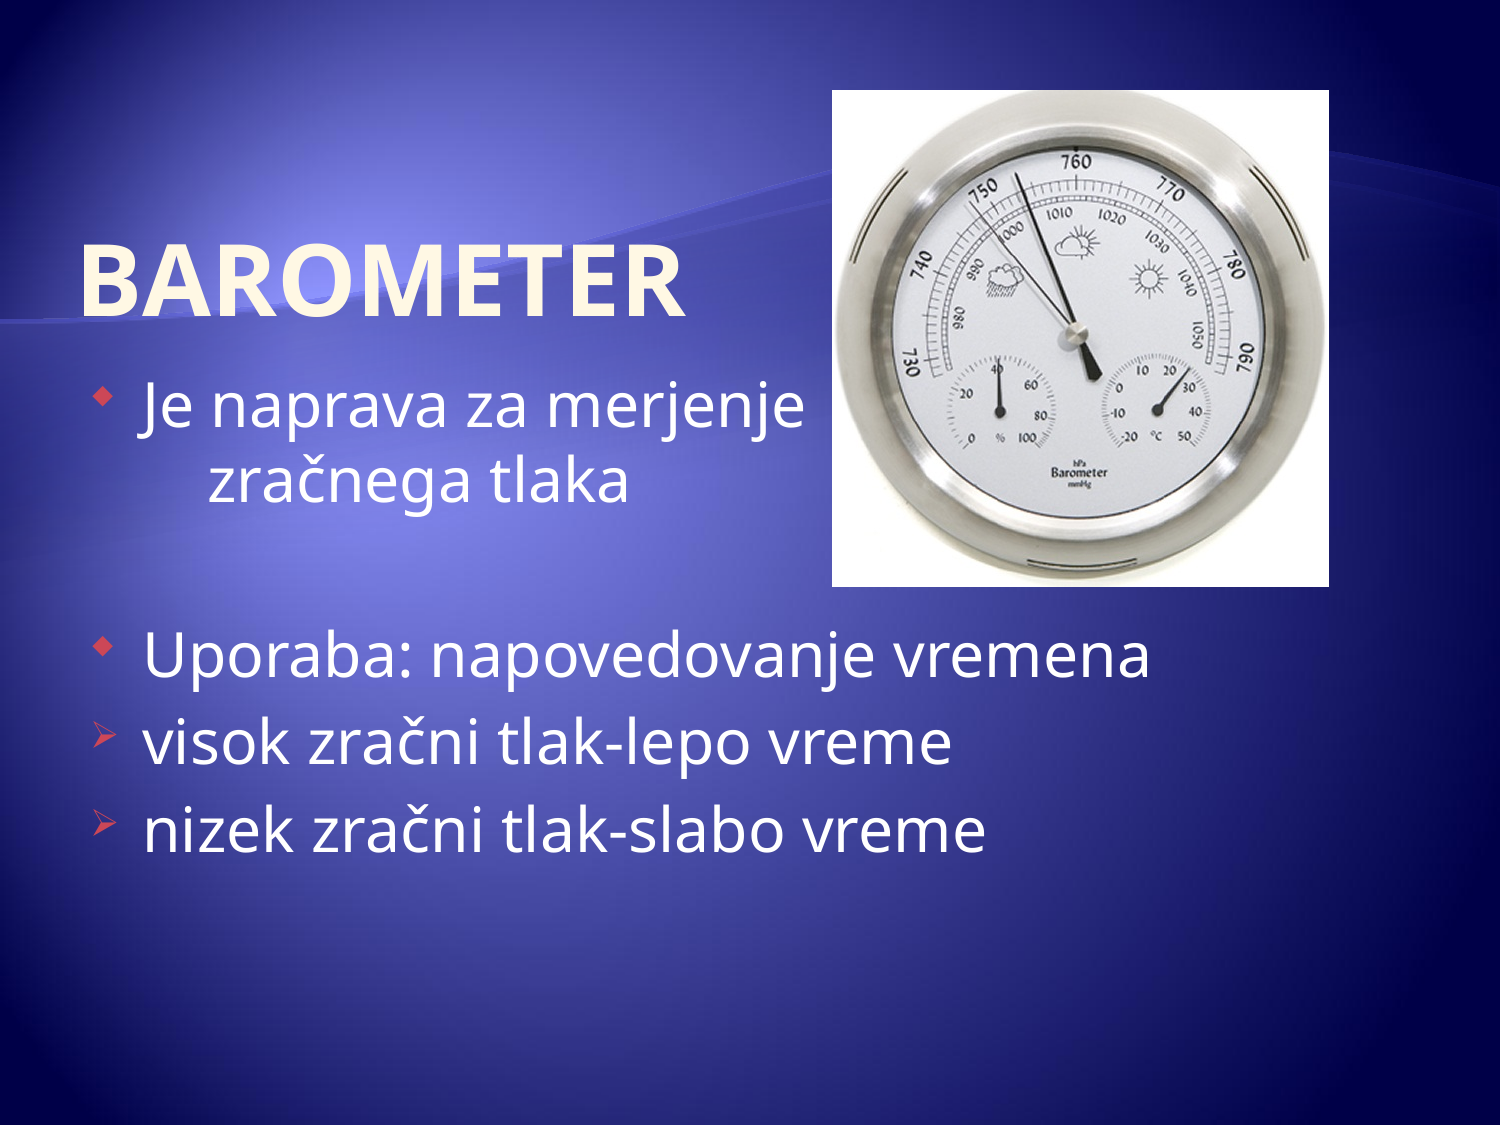

# BAROMETER
Je naprava za merjenje zračnega tlaka
Uporaba: napovedovanje vremena
visok zračni tlak-lepo vreme
nizek zračni tlak-slabo vreme